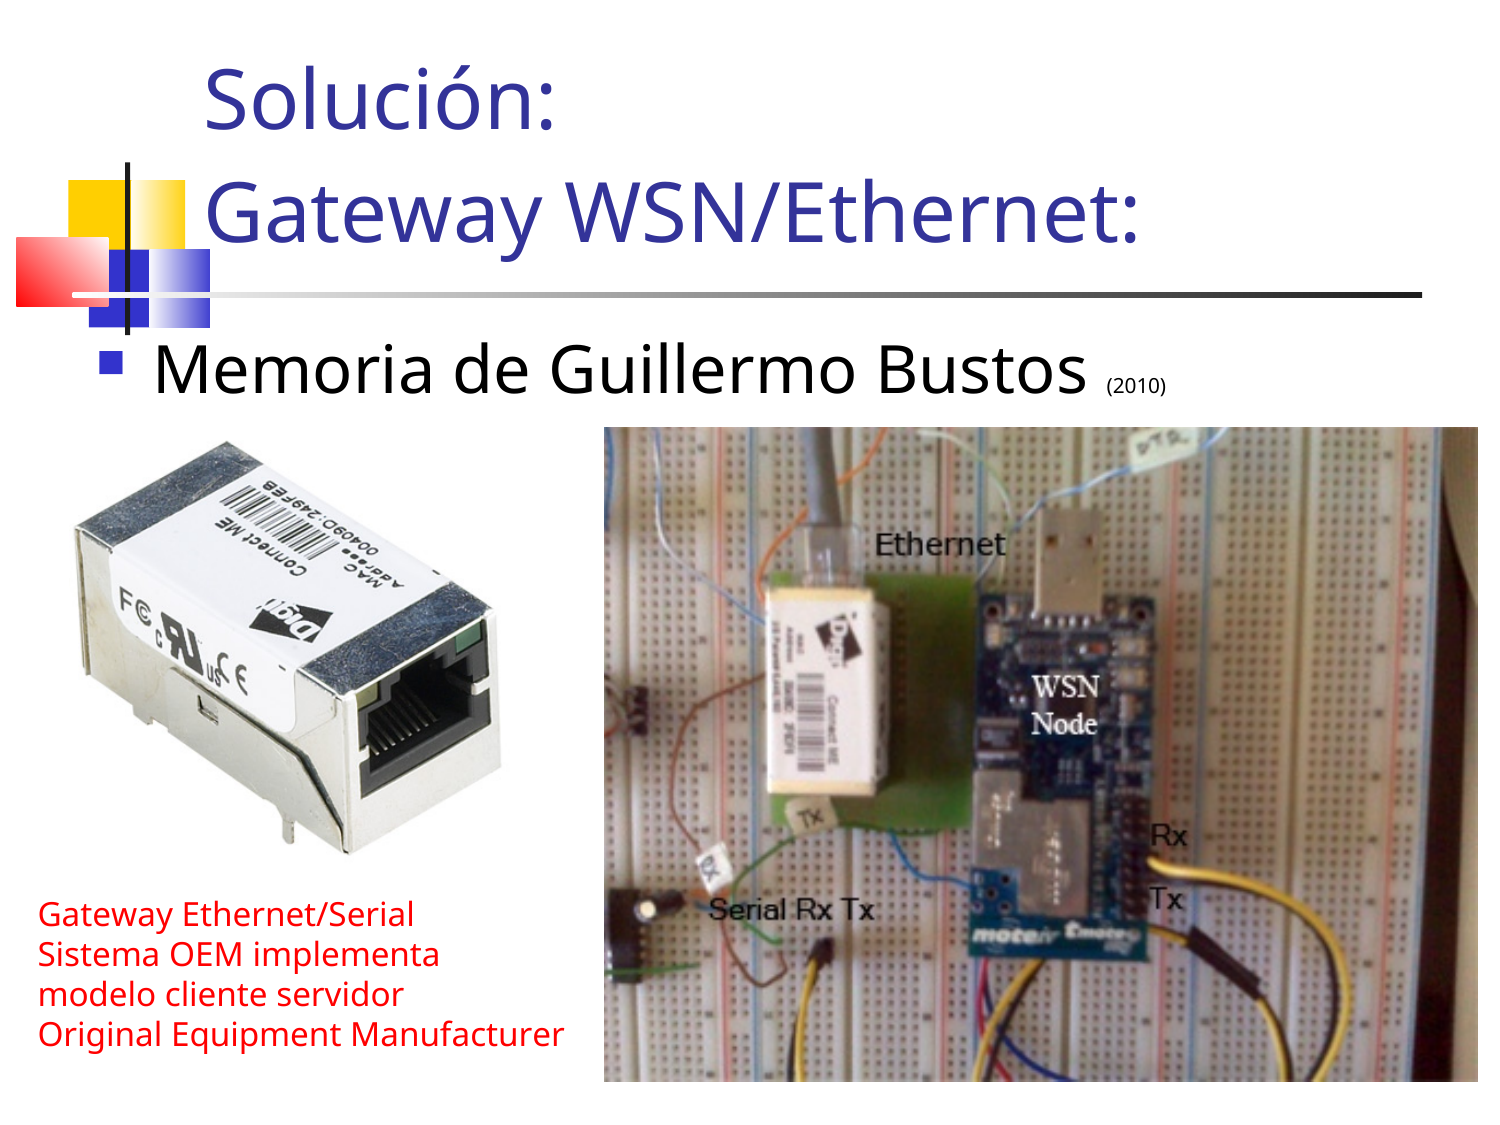

# Solución: Gateway WSN/Ethernet:
Memoria de Guillermo Bustos (2010)
Gateway Ethernet/Serial
Sistema OEM implementa
modelo cliente servidor
Original Equipment Manufacturer
22